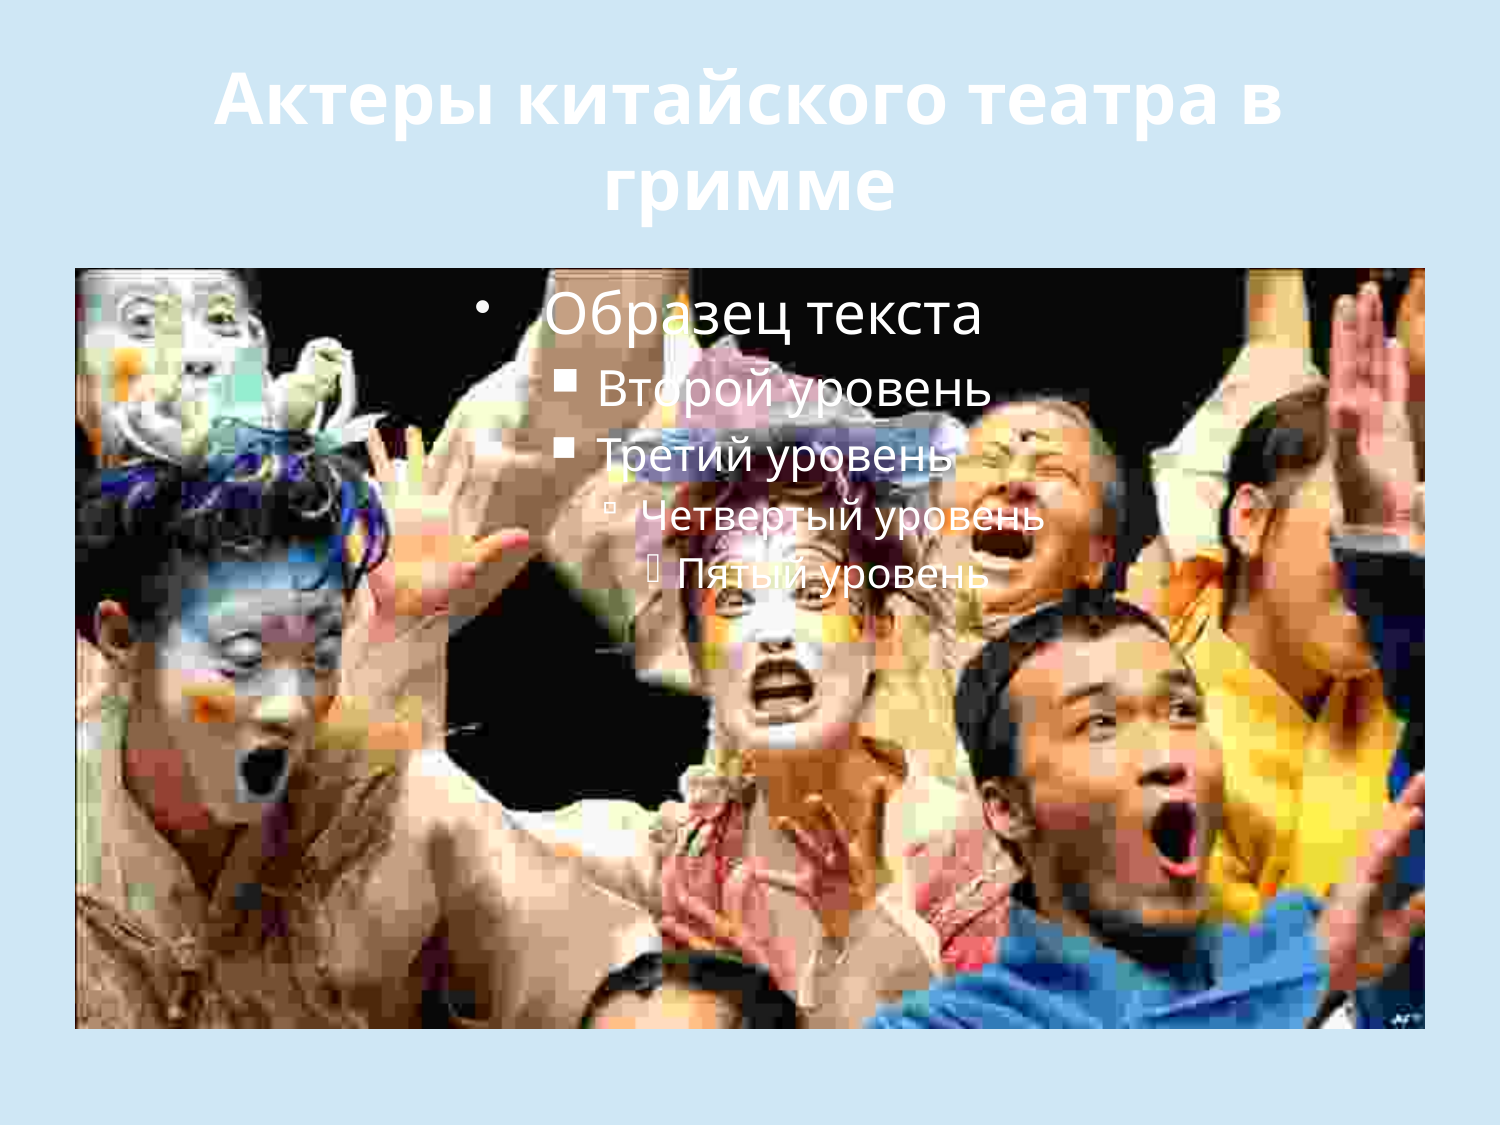

# Актеры китайского театра в гримме
Образец текста
Второй уровень
Третий уровень
Четвертый уровень
Пятый уровень